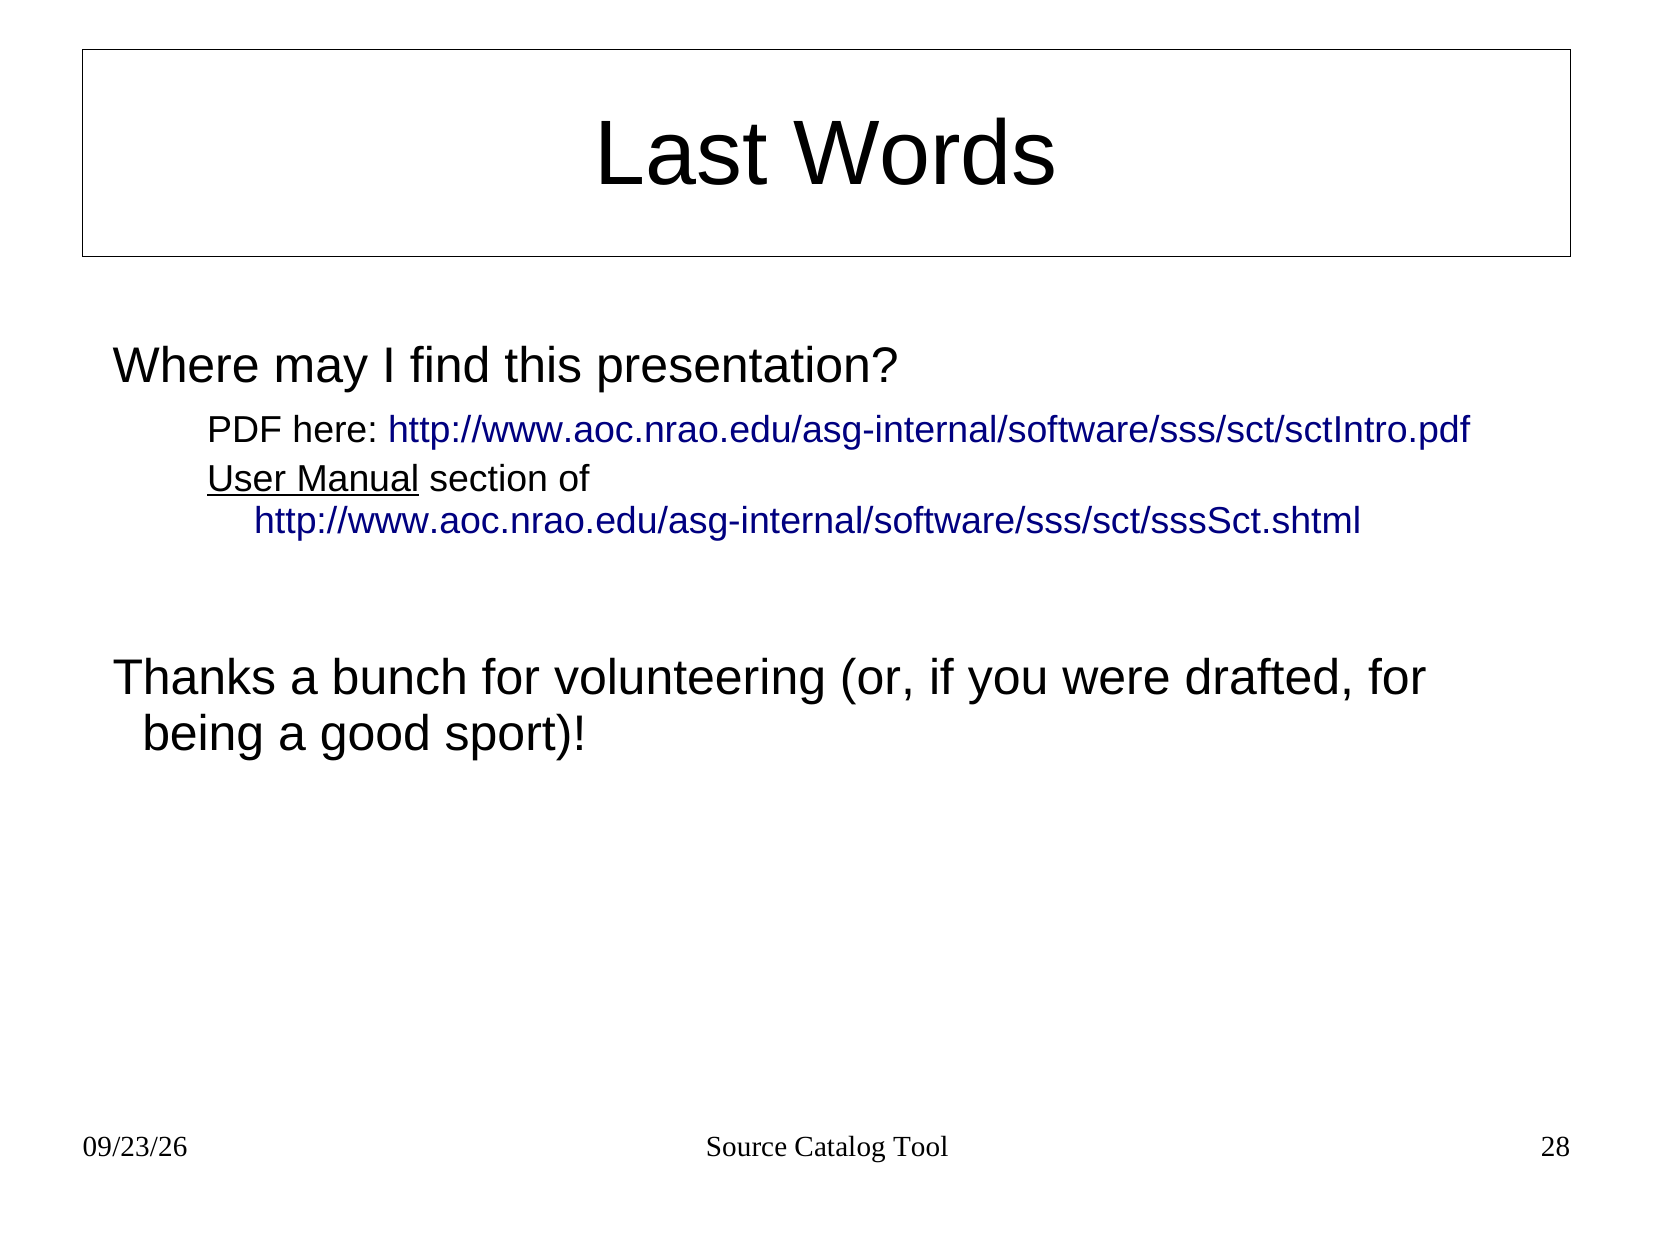

# Last Words
Where may I find this presentation?
PDF here: http://www.aoc.nrao.edu/asg-internal/software/sss/sct/sctIntro.pdf
User Manual section of http://www.aoc.nrao.edu/asg-internal/software/sss/sct/sssSct.shtml
Thanks a bunch for volunteering (or, if you were drafted, for being a good sport)!
Source Catalog Tool
28